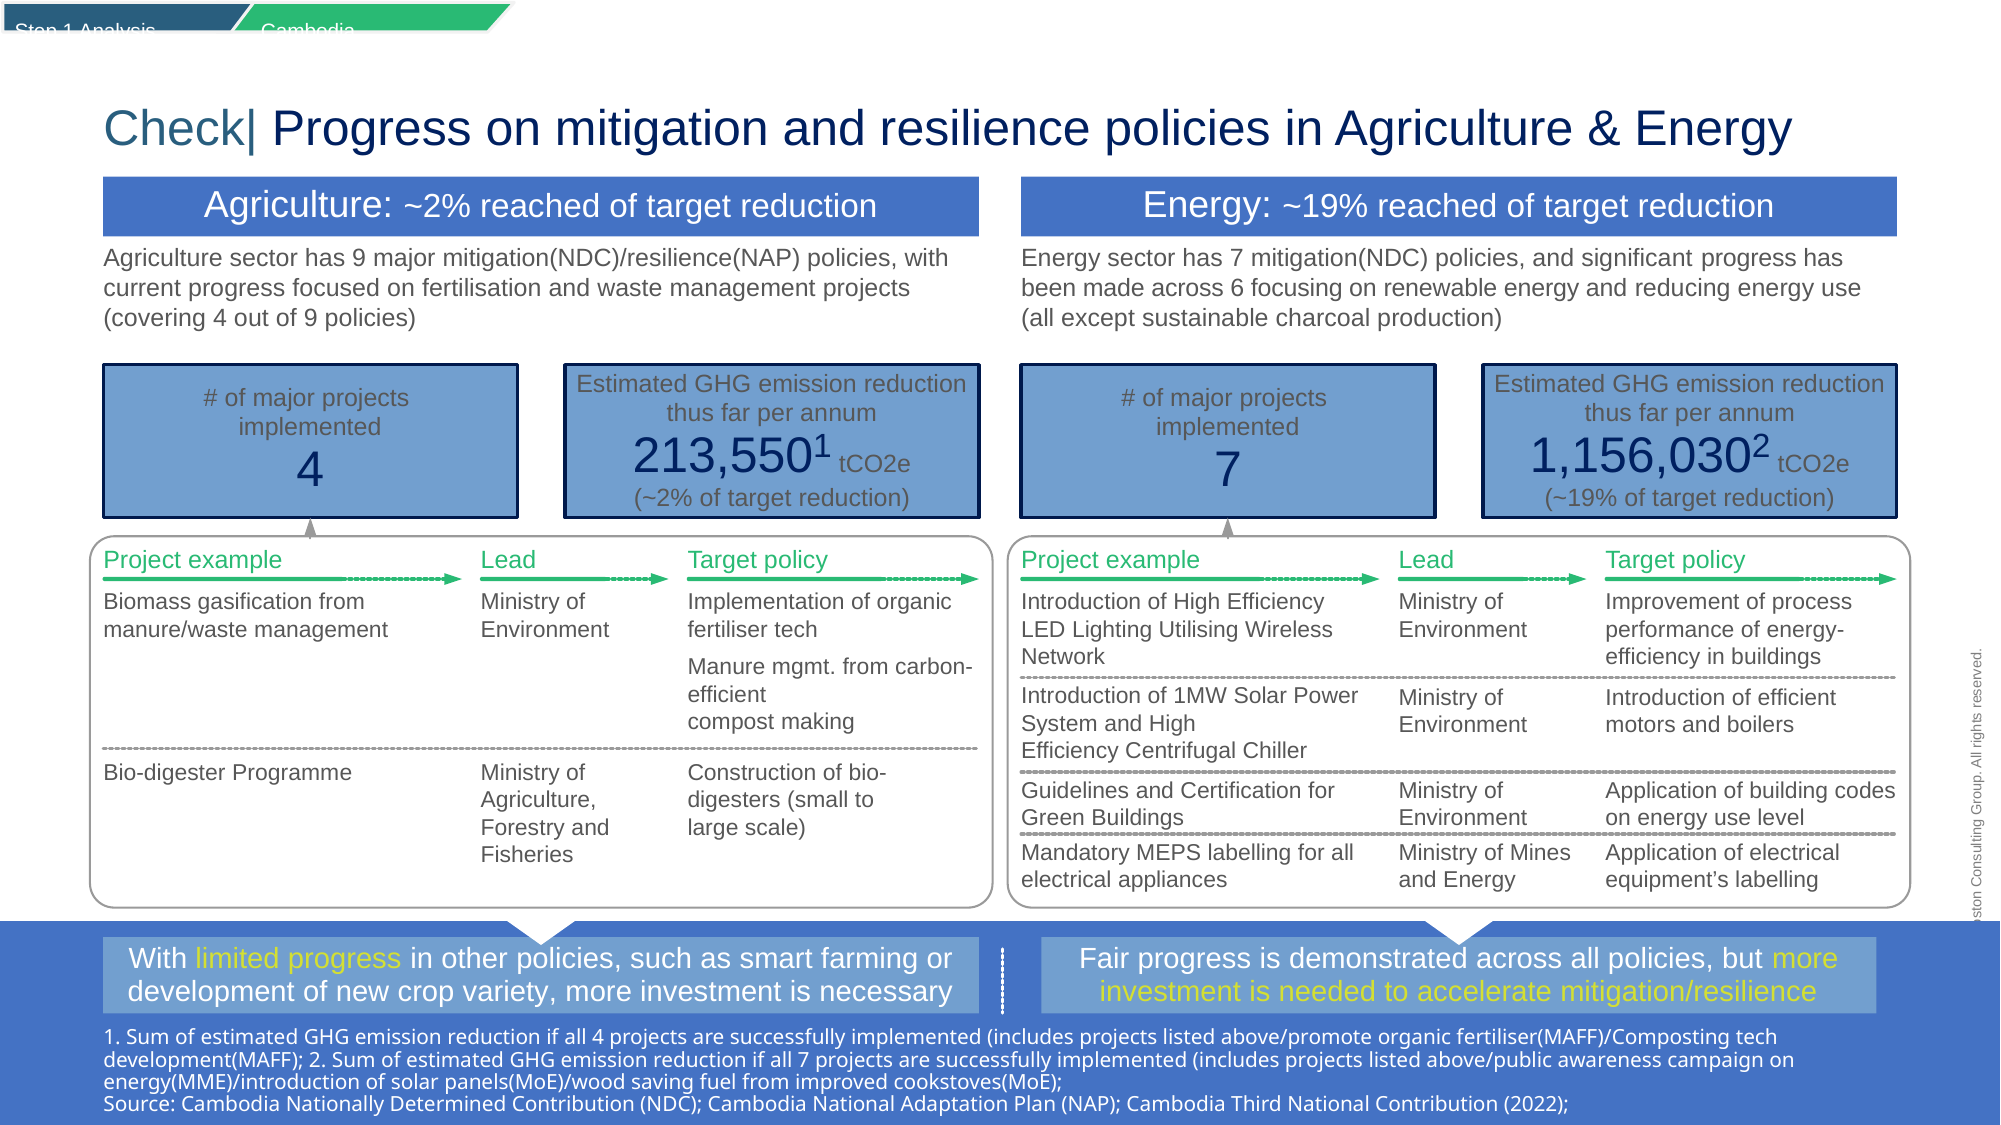

Step 1 Analysis
Cambodia
# Check| Progress on mitigation and resilience policies in Agriculture & Energy
Agriculture: ~2% reached of target reduction
Energy: ~19% reached of target reduction
Agriculture sector has 9 major mitigation(NDC)/resilience(NAP) policies, with current progress focused on fertilisation and waste management projects (covering 4 out of 9 policies)
Energy sector has 7 mitigation(NDC) policies, and significant progress has been made across 6 focusing on renewable energy and reducing energy use (all except sustainable charcoal production)
# of major projects
implemented
4
Estimated GHG emission reduction thus far per annum
213,5501 tCO2e
(~2% of target reduction)
# of major projects
implemented
7
Estimated GHG emission reduction thus far per annum
1,156,0302 tCO2e
(~19% of target reduction)
Project example
Lead
Target policy
Project example
Lead
Target policy
Biomass gasification from manure/waste management
Ministry of Environment
Implementation of organic fertiliser tech
Introduction of High Efficiency
LED Lighting Utilising Wireless
Network
Ministry of Environment
Improvement of process performance of energy-efficiency in buildings
Manure mgmt. from carbon-efficient
compost making
Introduction of 1MW Solar Power System and High
Efficiency Centrifugal Chiller
Ministry of Environment
Introduction of efficient motors and boilers
Bio-digester Programme
Ministry of Agriculture, Forestry and Fisheries
Construction of bio-digesters (small to
large scale)
Guidelines and Certification for Green Buildings
Ministry of Environment
Application of building codes on energy use level
Mandatory MEPS labelling for all electrical appliances
Ministry of Mines and Energy
Application of electrical equipment’s labelling
With limited progress in other policies, such as smart farming or development of new crop variety, more investment is necessary
Fair progress is demonstrated across all policies, but more investment is needed to accelerate mitigation/resilience
1. Sum of estimated GHG emission reduction if all 4 projects are successfully implemented (includes projects listed above/promote organic fertiliser(MAFF)/Composting tech development(MAFF); 2. Sum of estimated GHG emission reduction if all 7 projects are successfully implemented (includes projects listed above/public awareness campaign on energy(MME)/introduction of solar panels(MoE)/wood saving fuel from improved cookstoves(MoE);
Source: Cambodia Nationally Determined Contribution (NDC); Cambodia National Adaptation Plan (NAP); Cambodia Third National Contribution (2022);